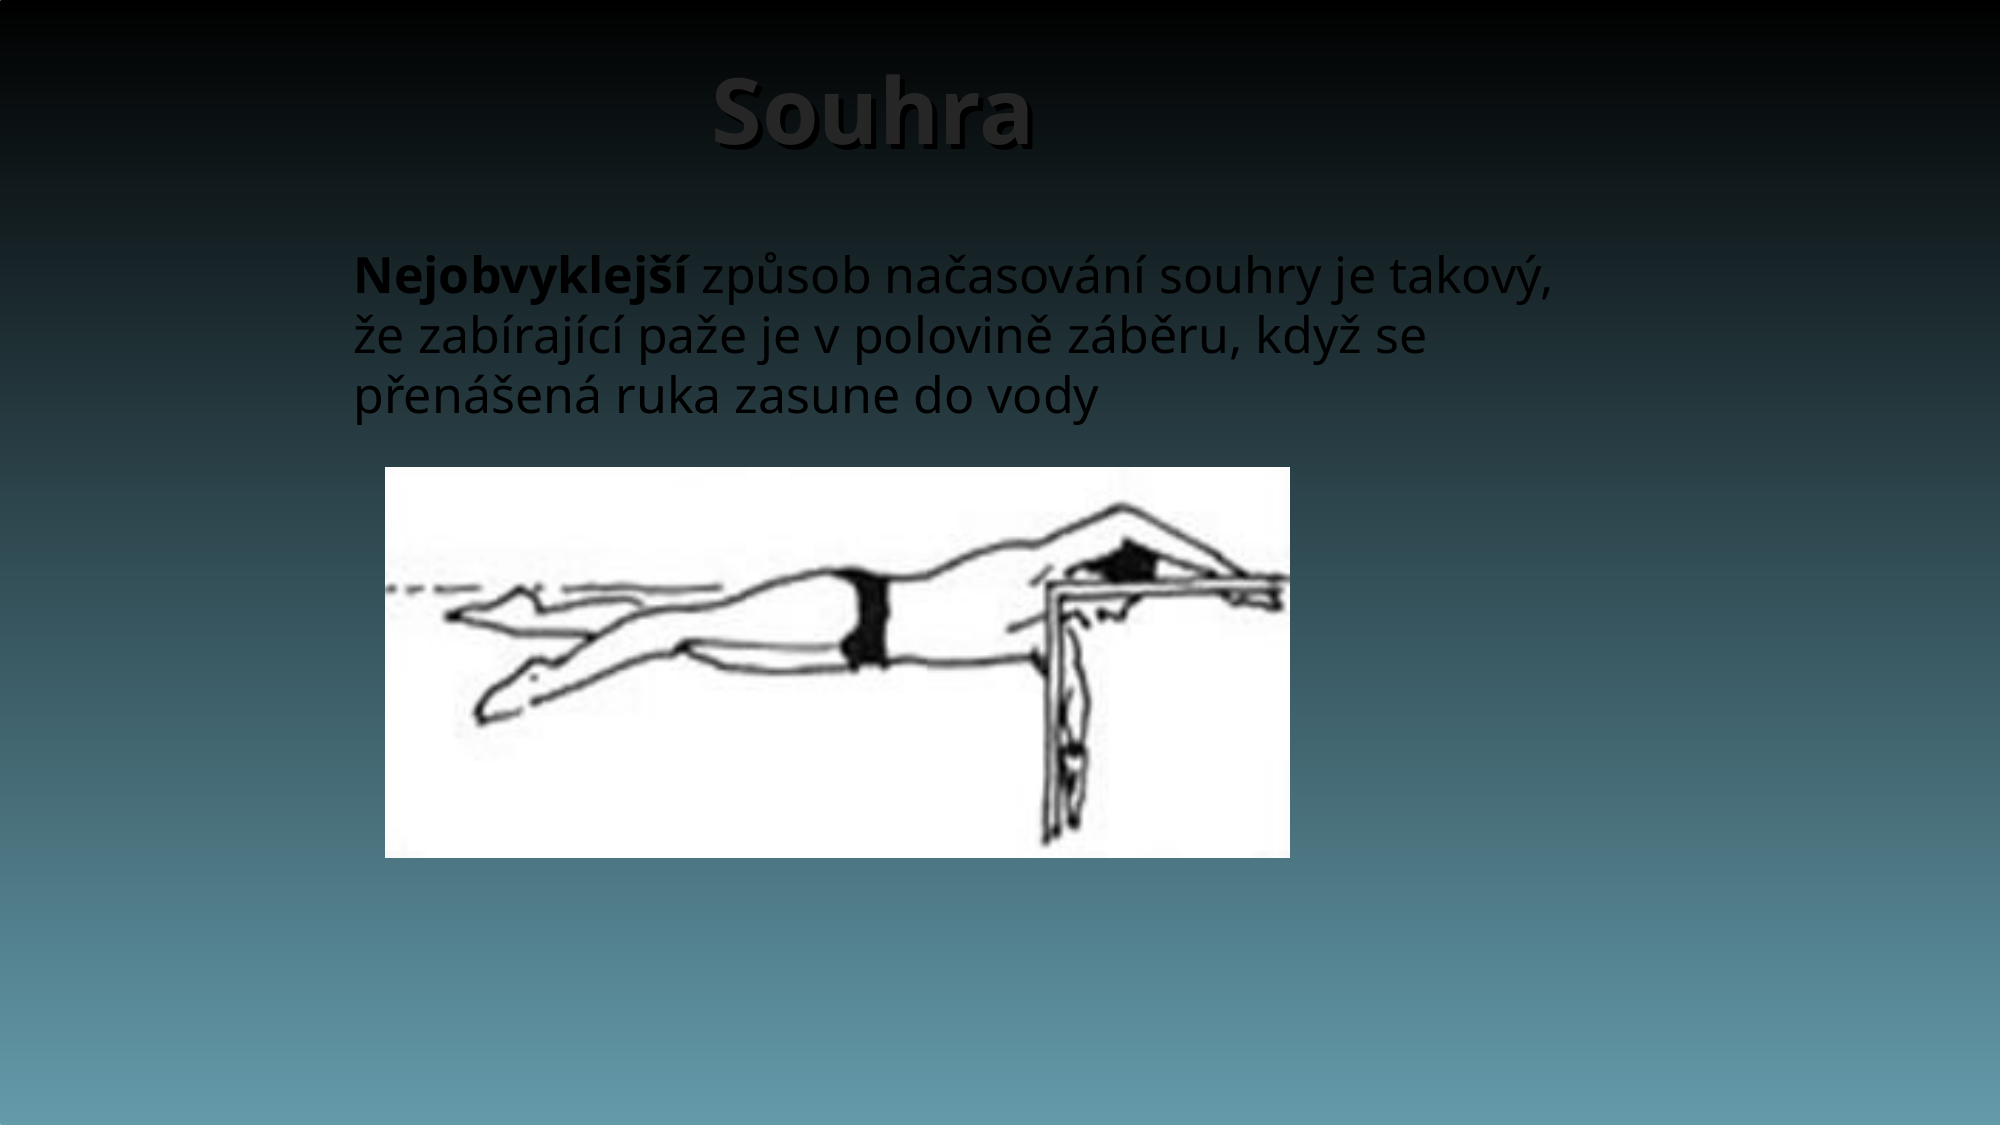

Souhra
Nejobvyklejší způsob načasování souhry je takový, že zabírající paže je v polovině záběru, když se přenášená ruka zasune do vody